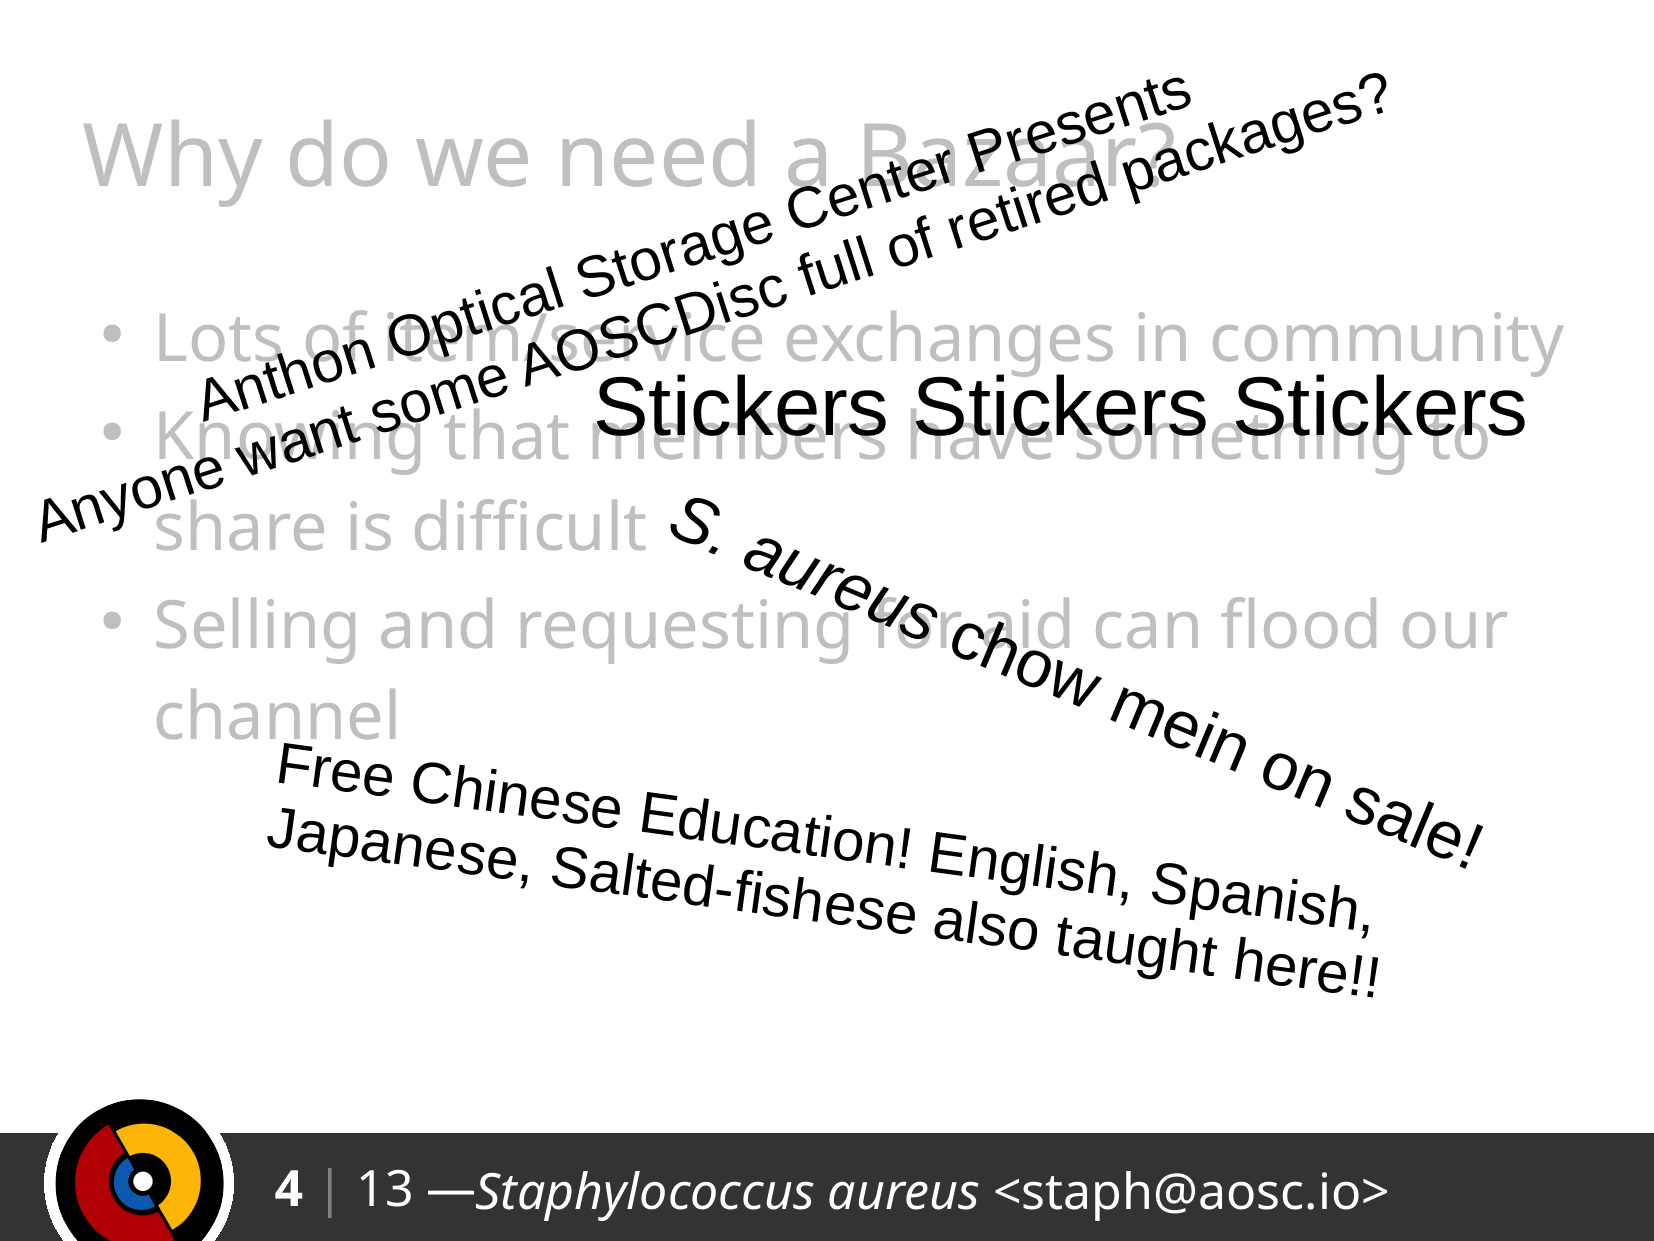

# Why do we need a Bazaar?
Anthon Optical Storage Center Presents
Anyone want some AOSCDisc full of retired packages?
Lots of item/service exchanges in community
Knowing that members have something to share is difficult
Selling and requesting for aid can flood our channel
Stickers Stickers Stickers
S. aureus chow mein on sale!
Free Chinese Education! English, Spanish,
Japanese, Salted-fishese also taught here!!